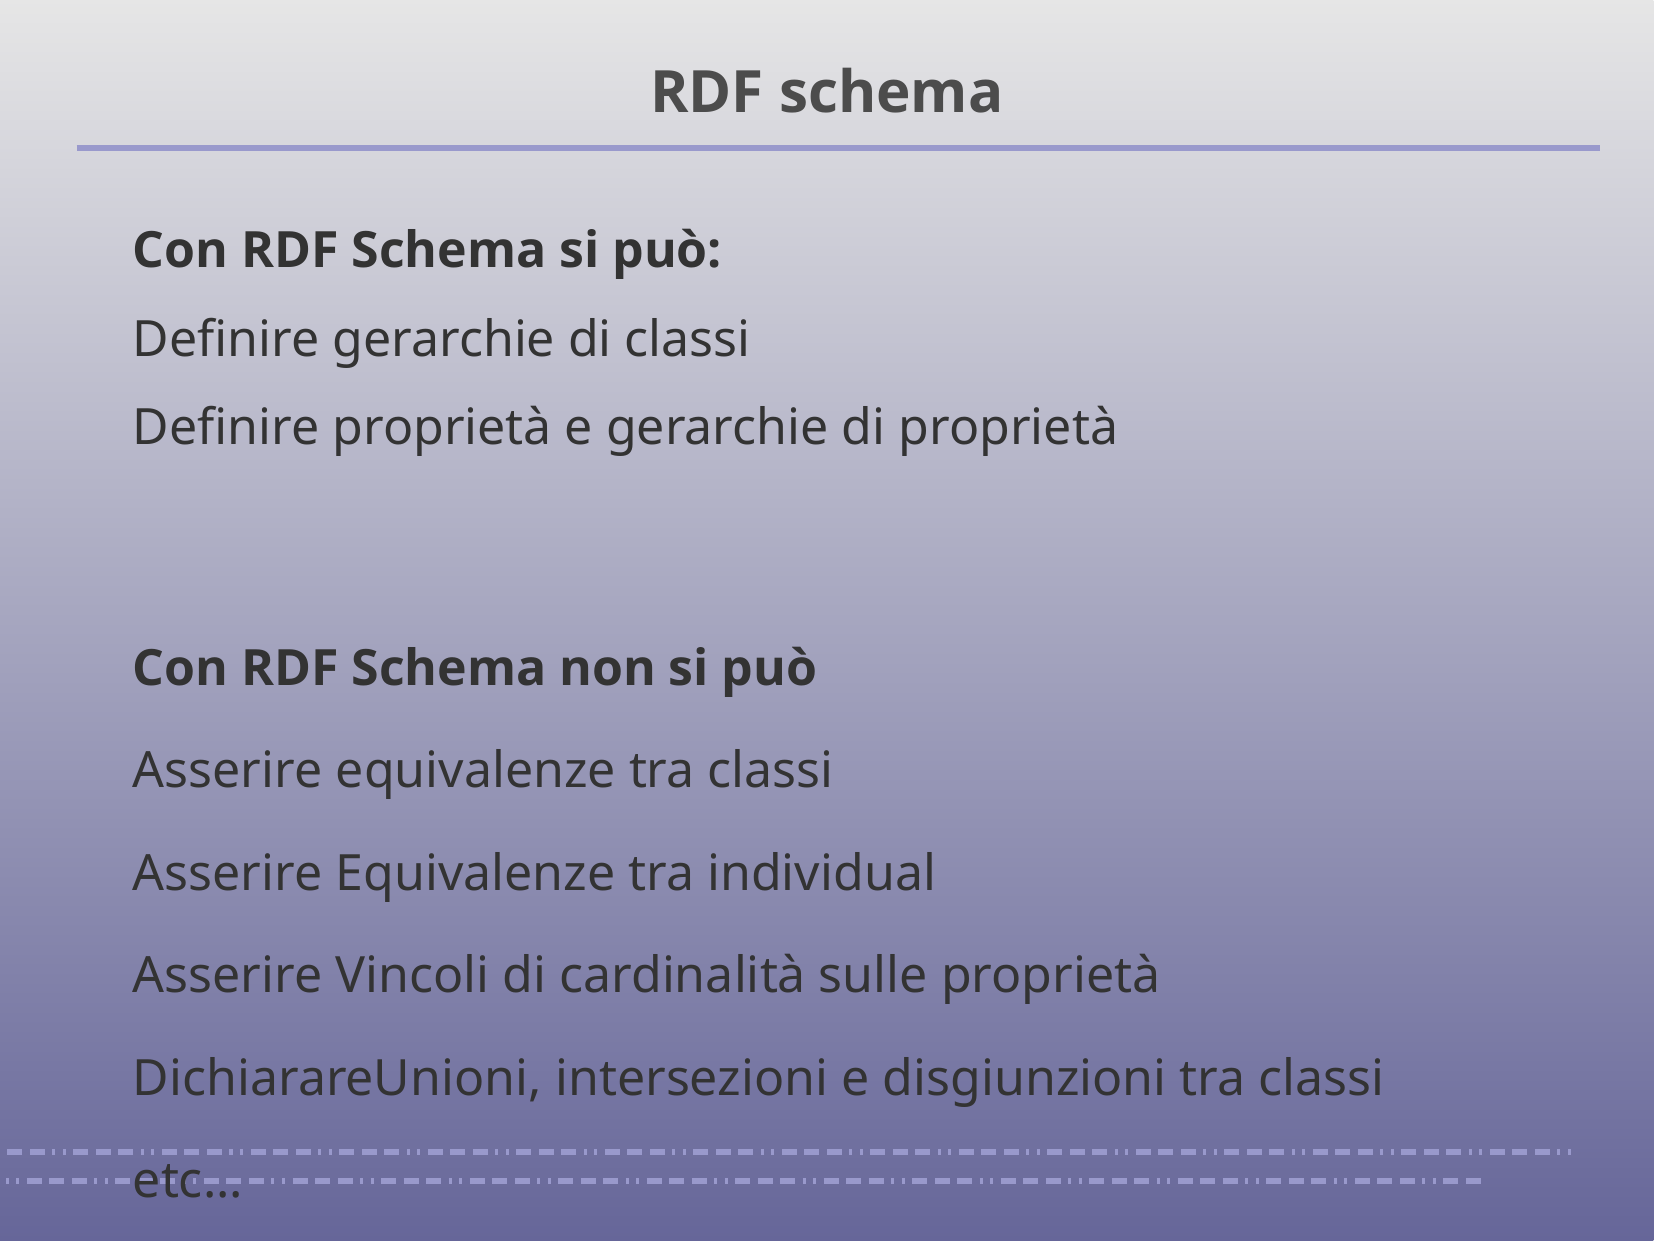

RDF schema
Con RDF Schema si può:
Definire gerarchie di classi
Definire proprietà e gerarchie di proprietà
Con RDF Schema non si può
Asserire equivalenze tra classi
Asserire Equivalenze tra individual
Asserire Vincoli di cardinalità sulle proprietà
DichiarareUnioni, intersezioni e disgiunzioni tra classi
etc...